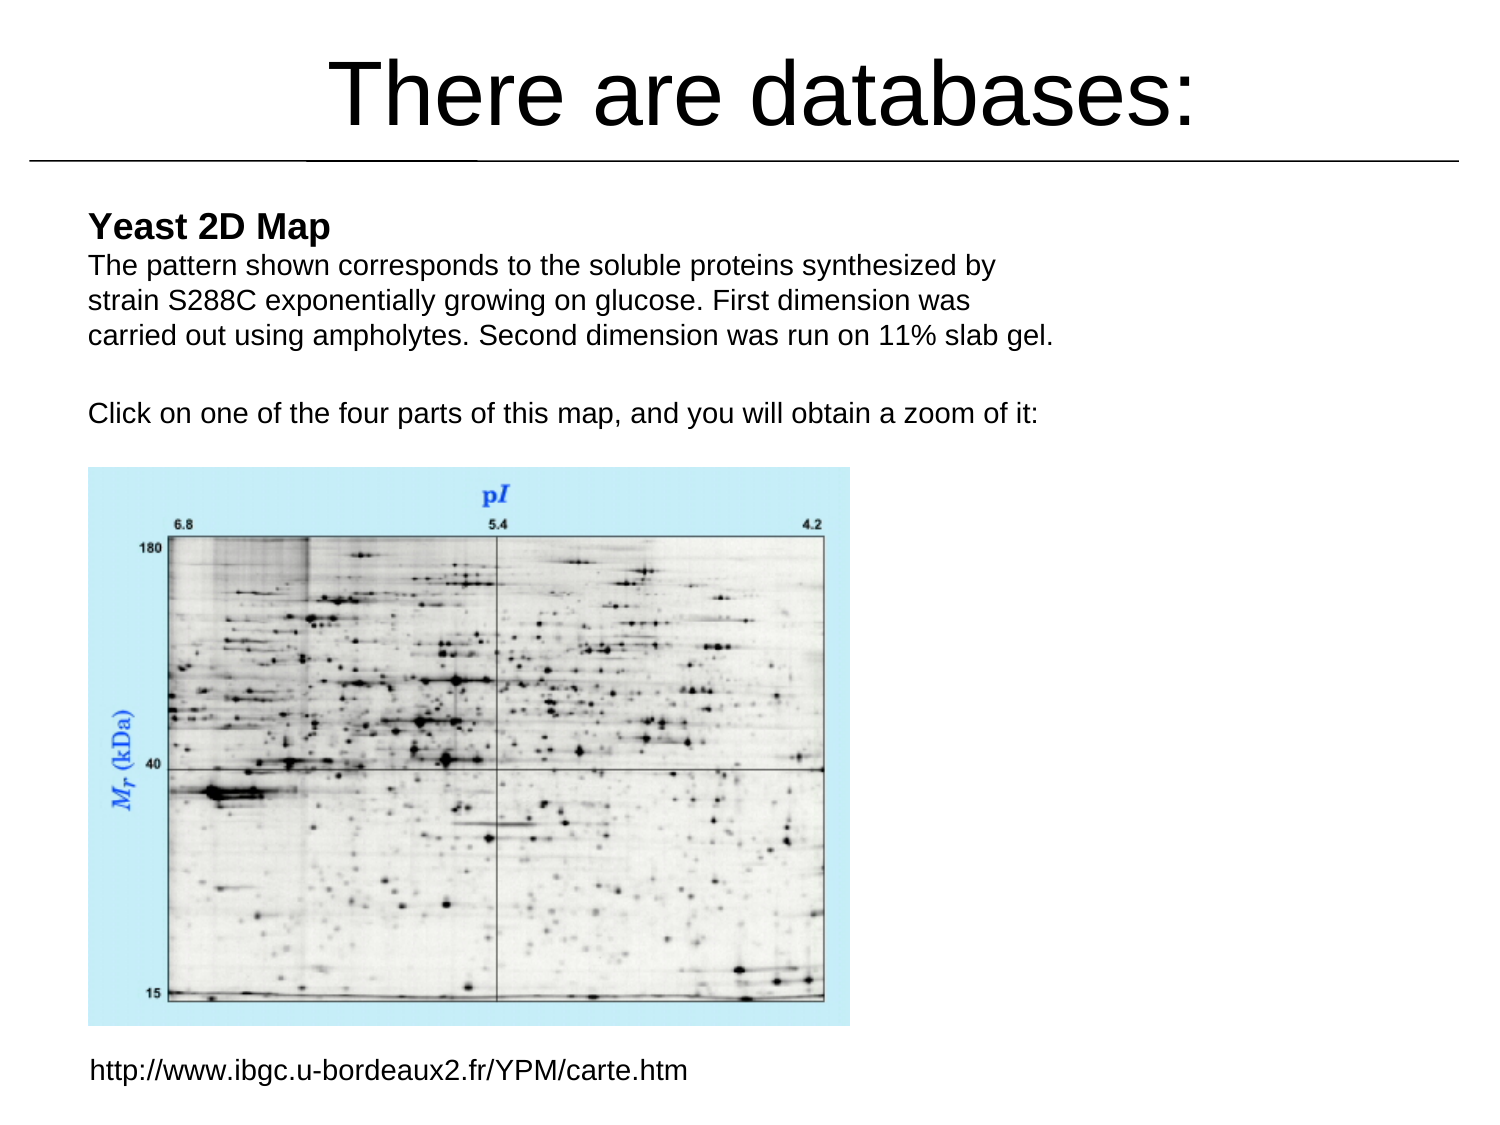

# There are databases:
Yeast 2D Map
The pattern shown corresponds to the soluble proteins synthesized by
strain S288C exponentially growing on glucose. First dimension was
carried out using ampholytes. Second dimension was run on 11% slab gel.
Click on one of the four parts of this map, and you will obtain a zoom of it:
http://www.ibgc.u-bordeaux2.fr/YPM/carte.htm